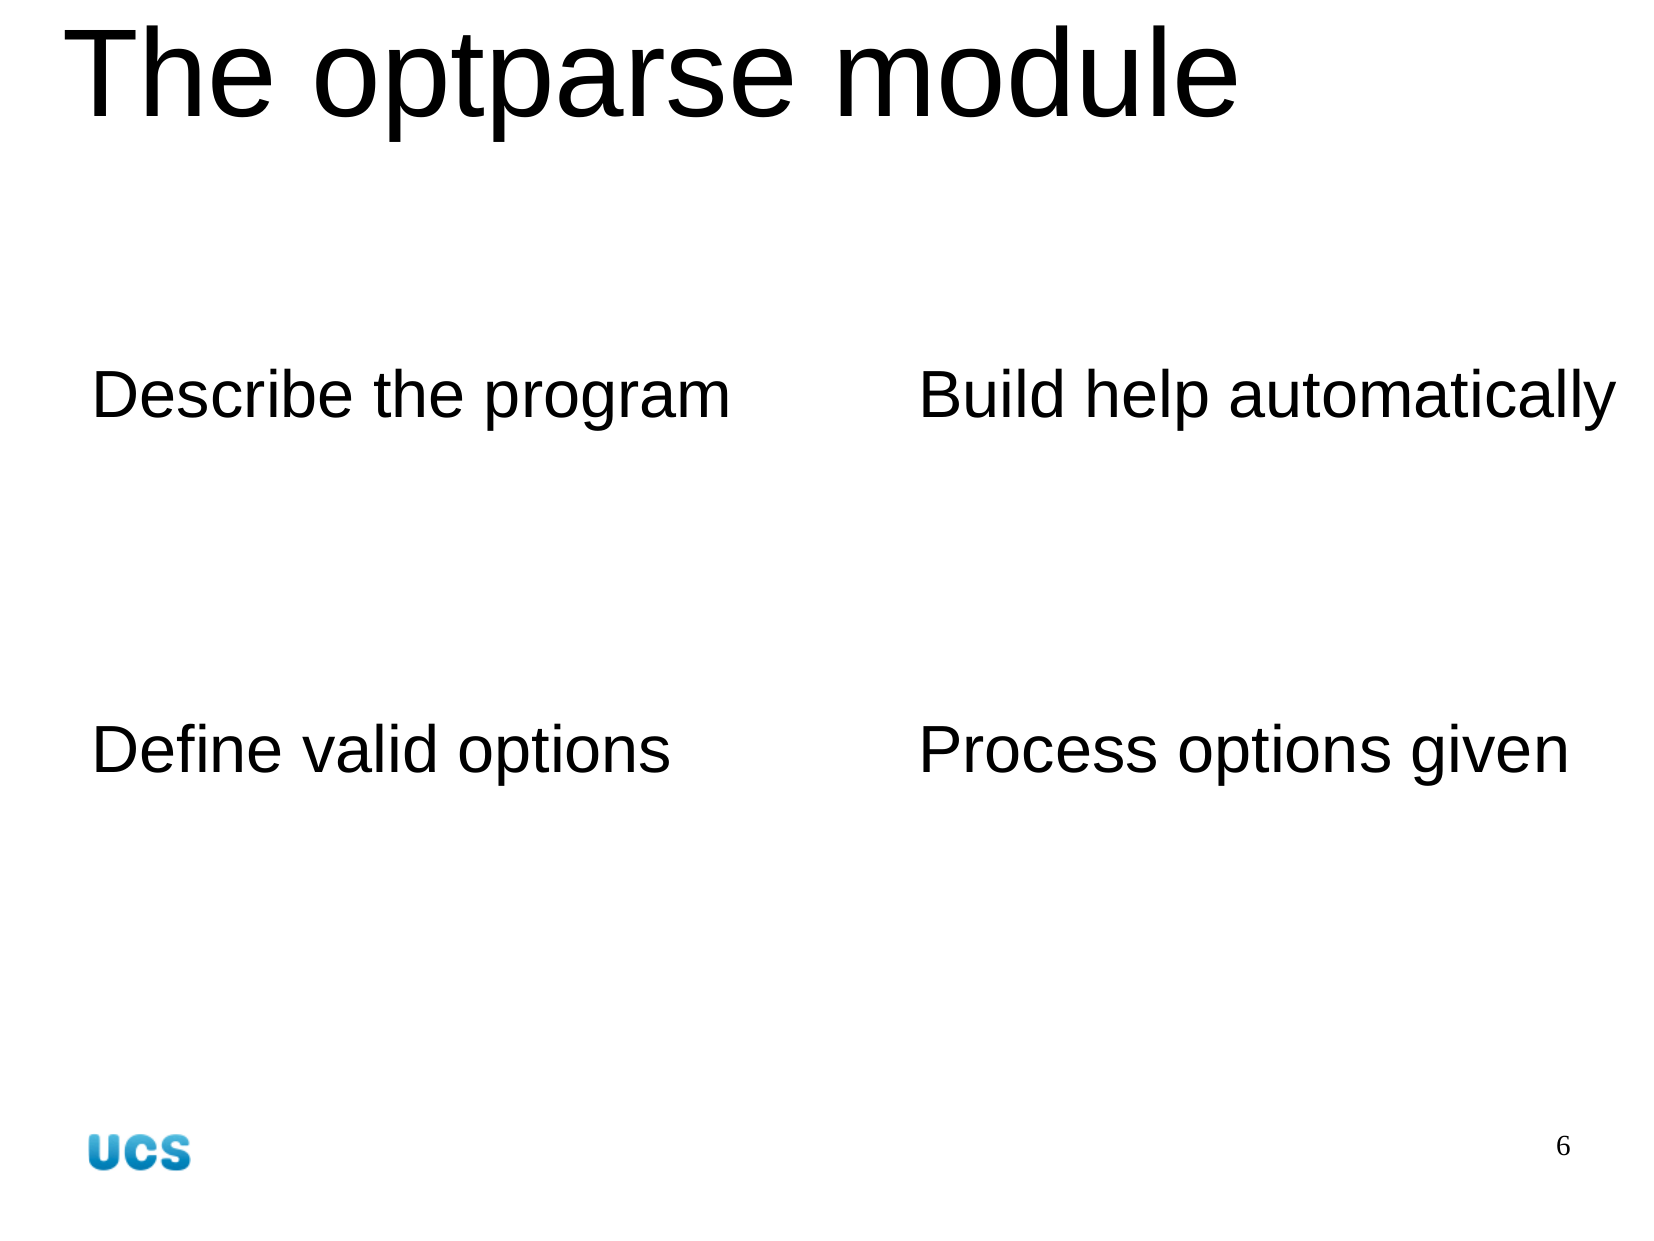

The optparse module
Describe the program
Build help automatically
Define valid options
Process options given
6